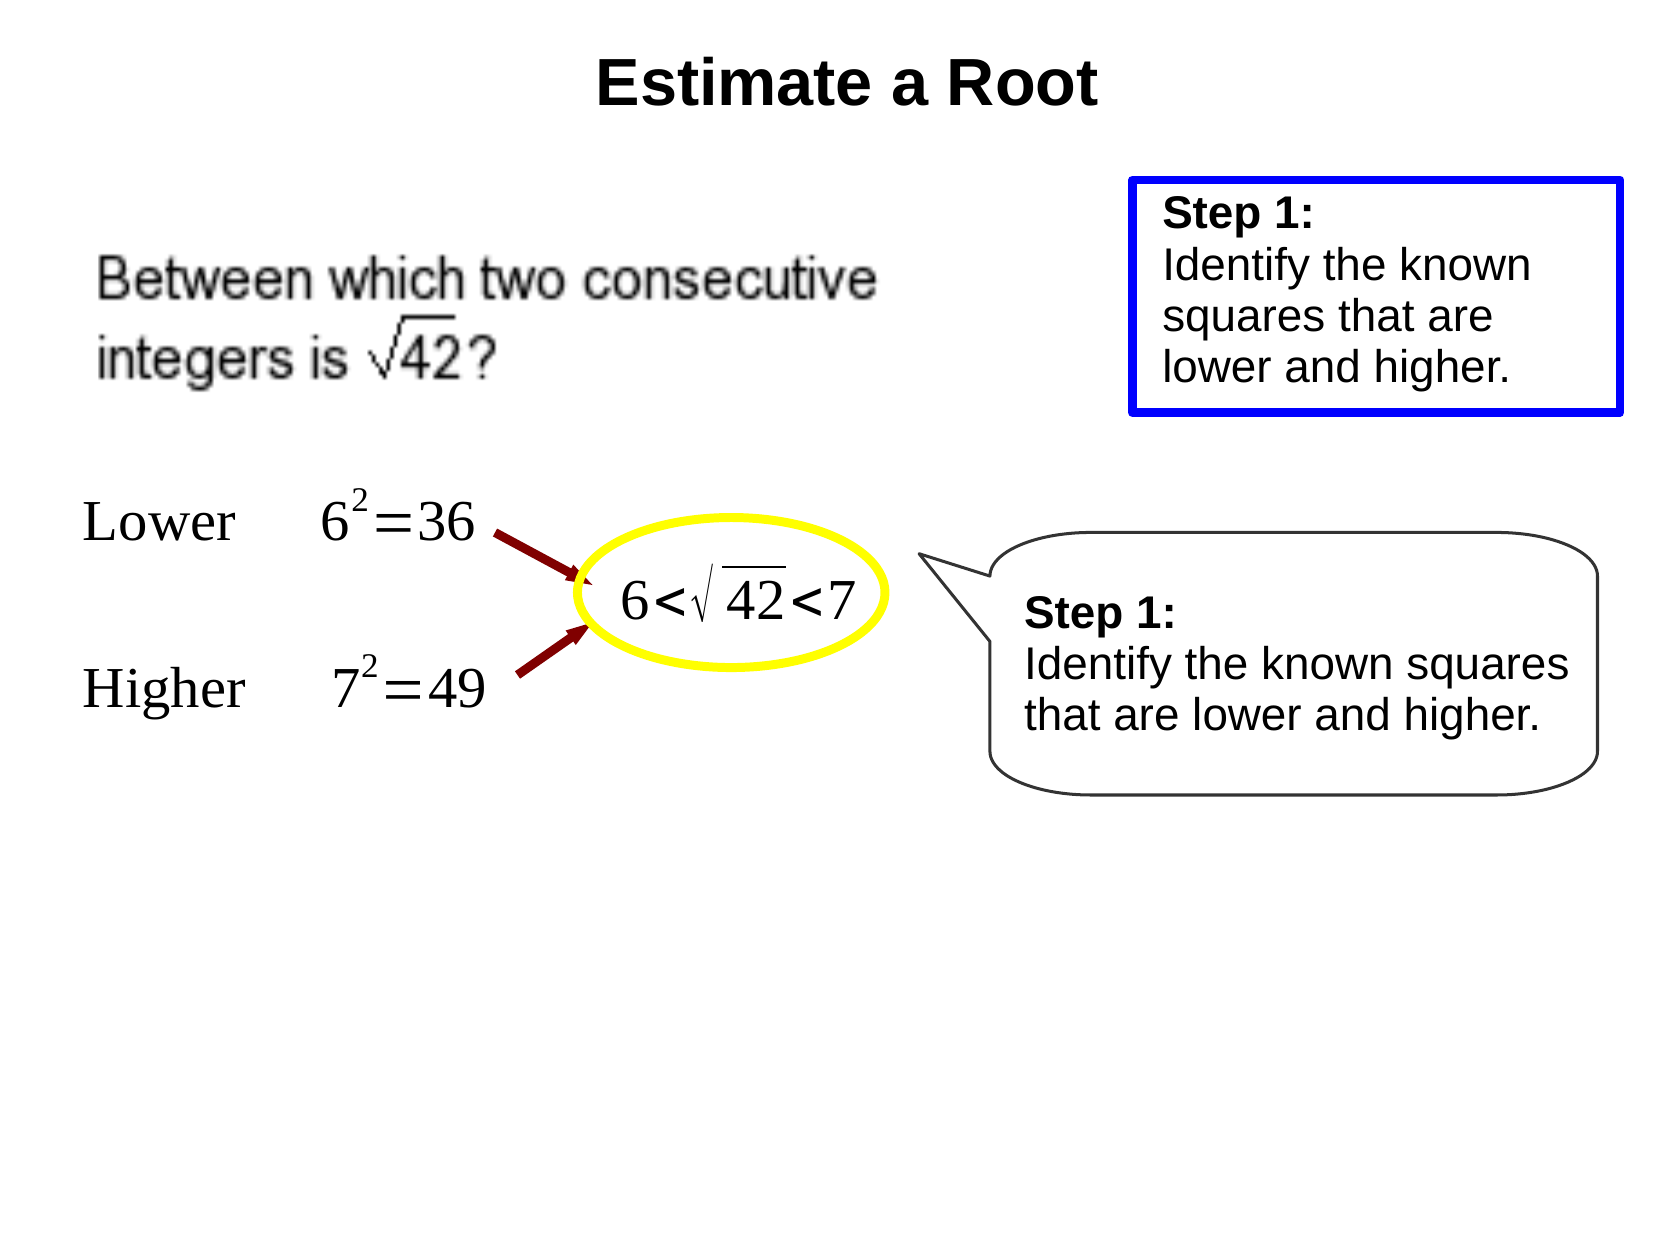

Estimate a Root
Step 1:
Identify the known squares that are lower and higher.
Step 1:
Identify the known squares
that are lower and higher.